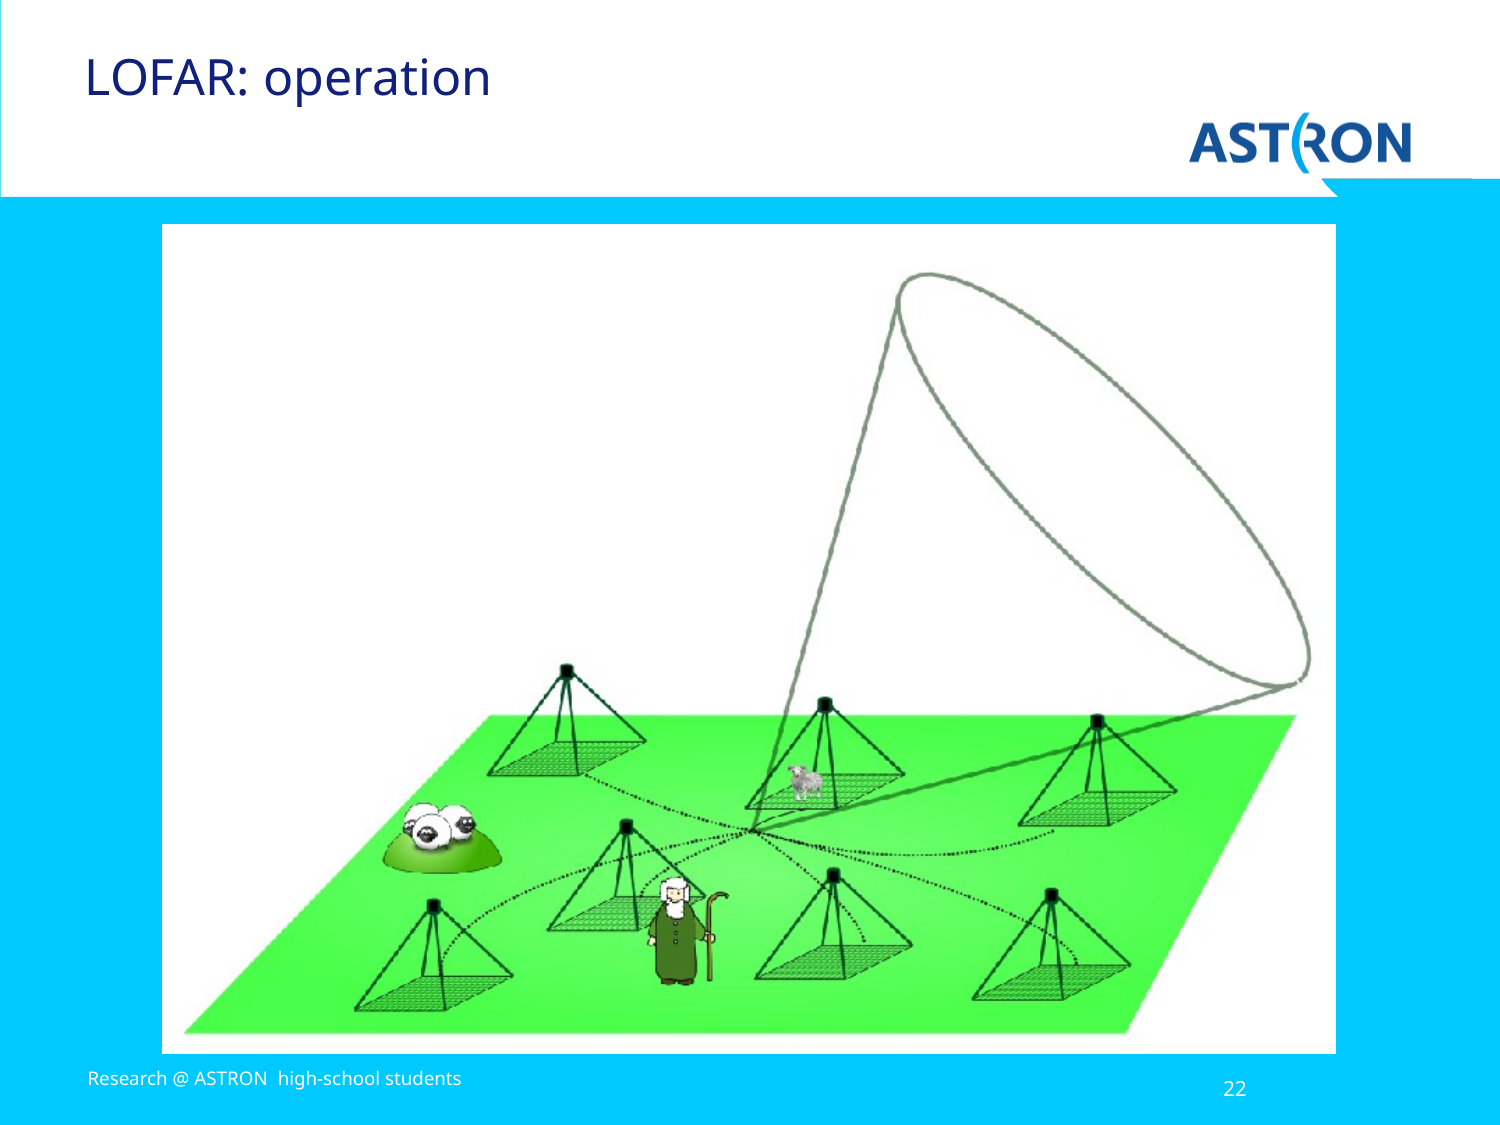

LOFAR: operation
Research @ ASTRON high-school students